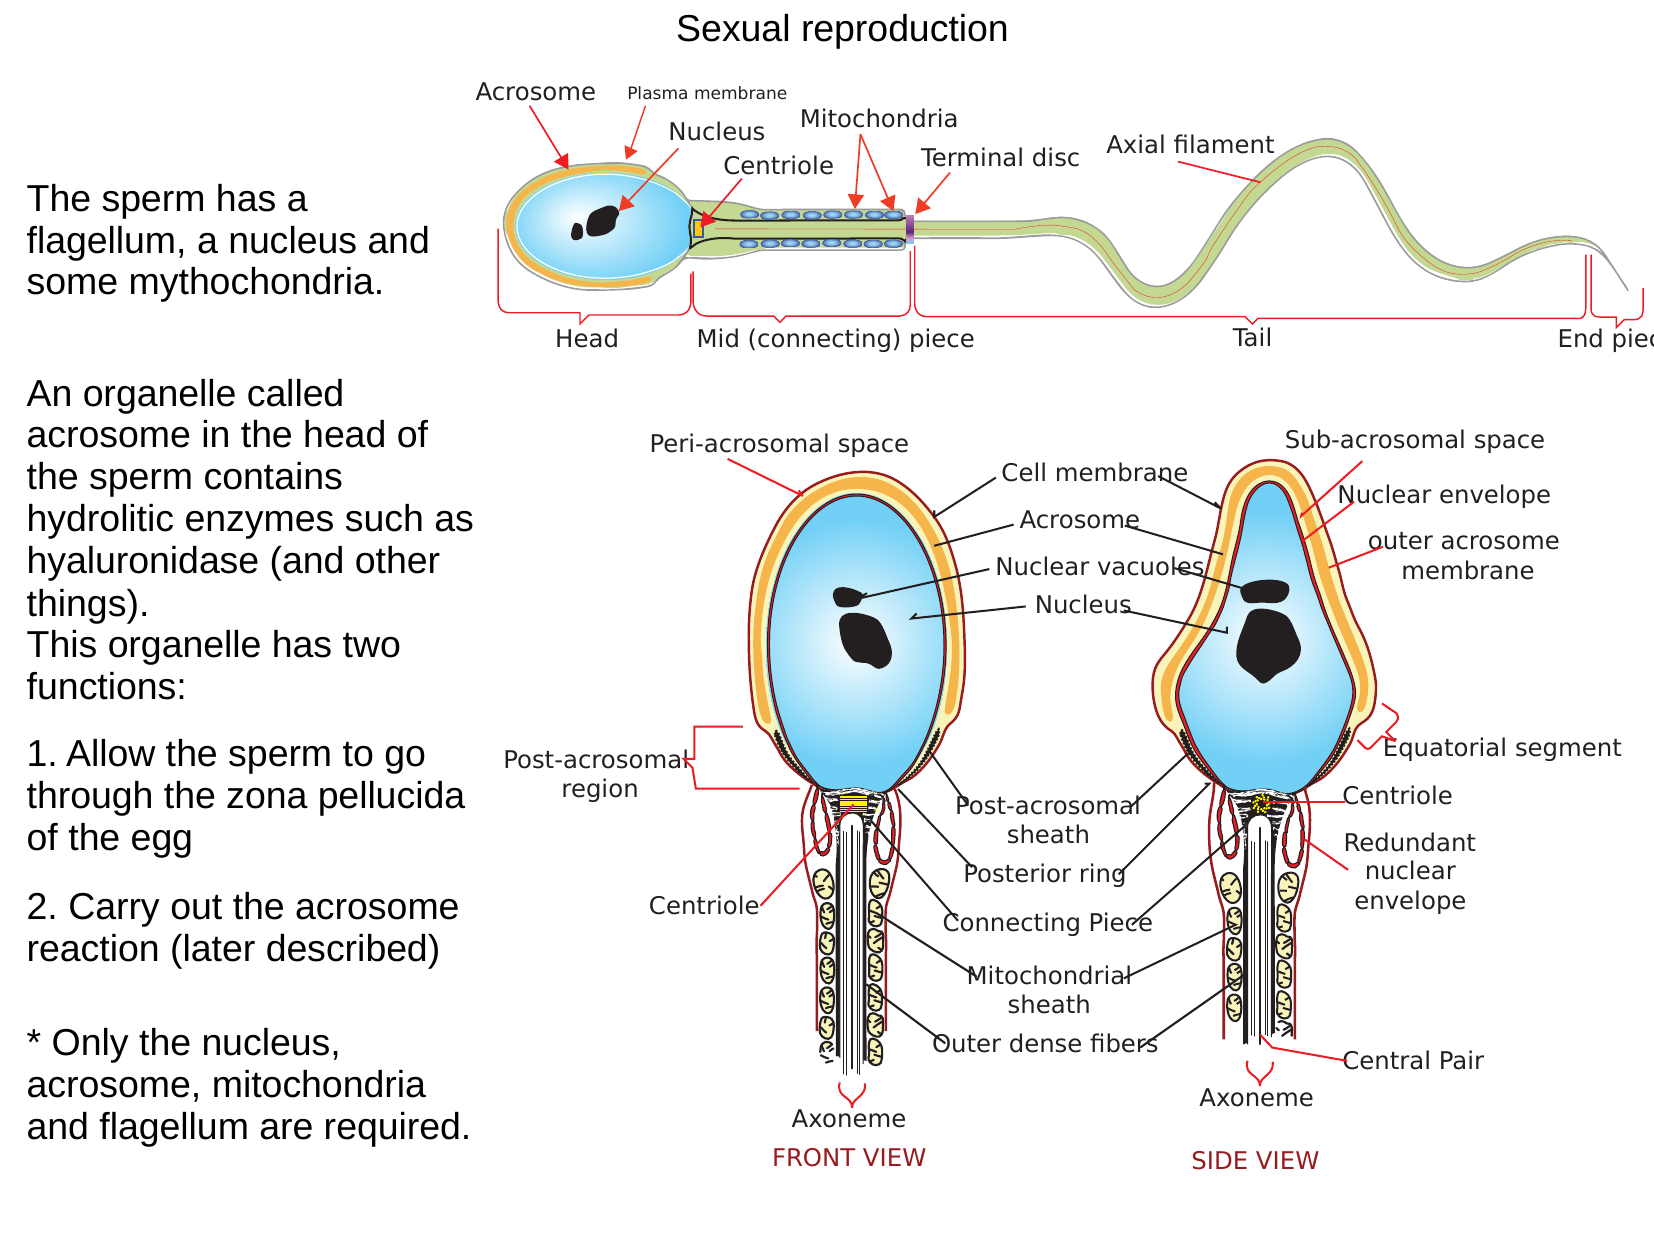

Sexual reproduction
The sperm has a flagellum, a nucleus and some mythochondria.
An organelle called acrosome in the head of the sperm contains hydrolitic enzymes such as hyaluronidase (and other things).
This organelle has two functions:
1. Allow the sperm to go through the zona pellucida of the egg
2. Carry out the acrosome reaction (later described)
* Only the nucleus, acrosome, mitochondria and flagellum are required.